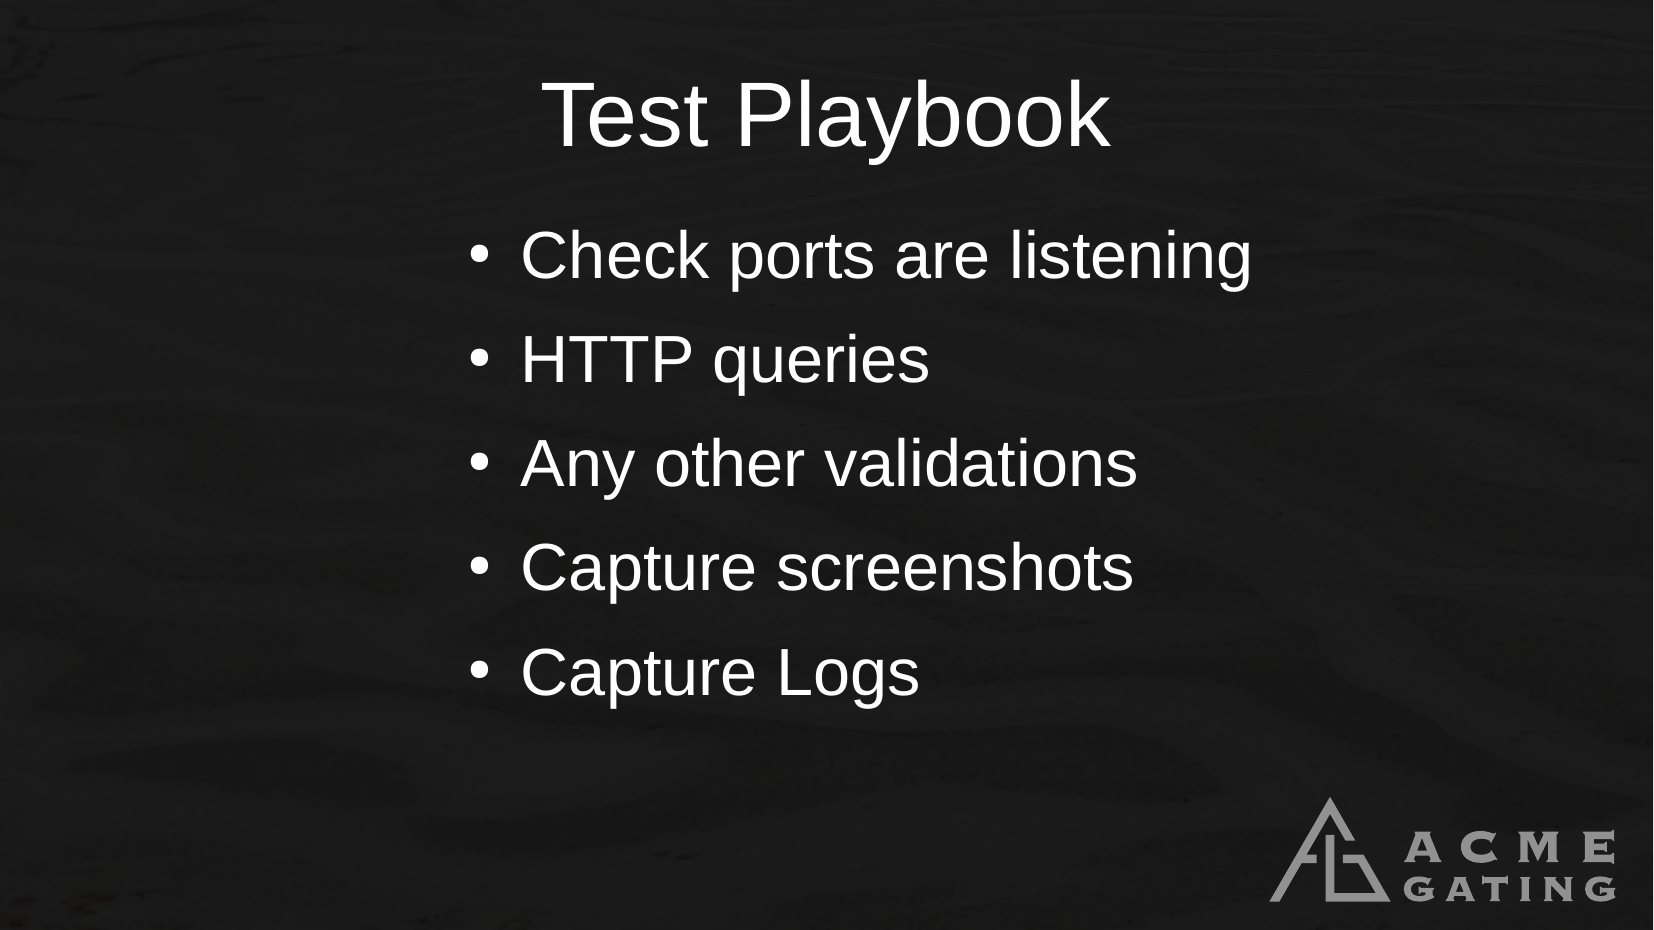

# Test Playbook
Check ports are listening
HTTP queries
Any other validations
Capture screenshots
Capture Logs